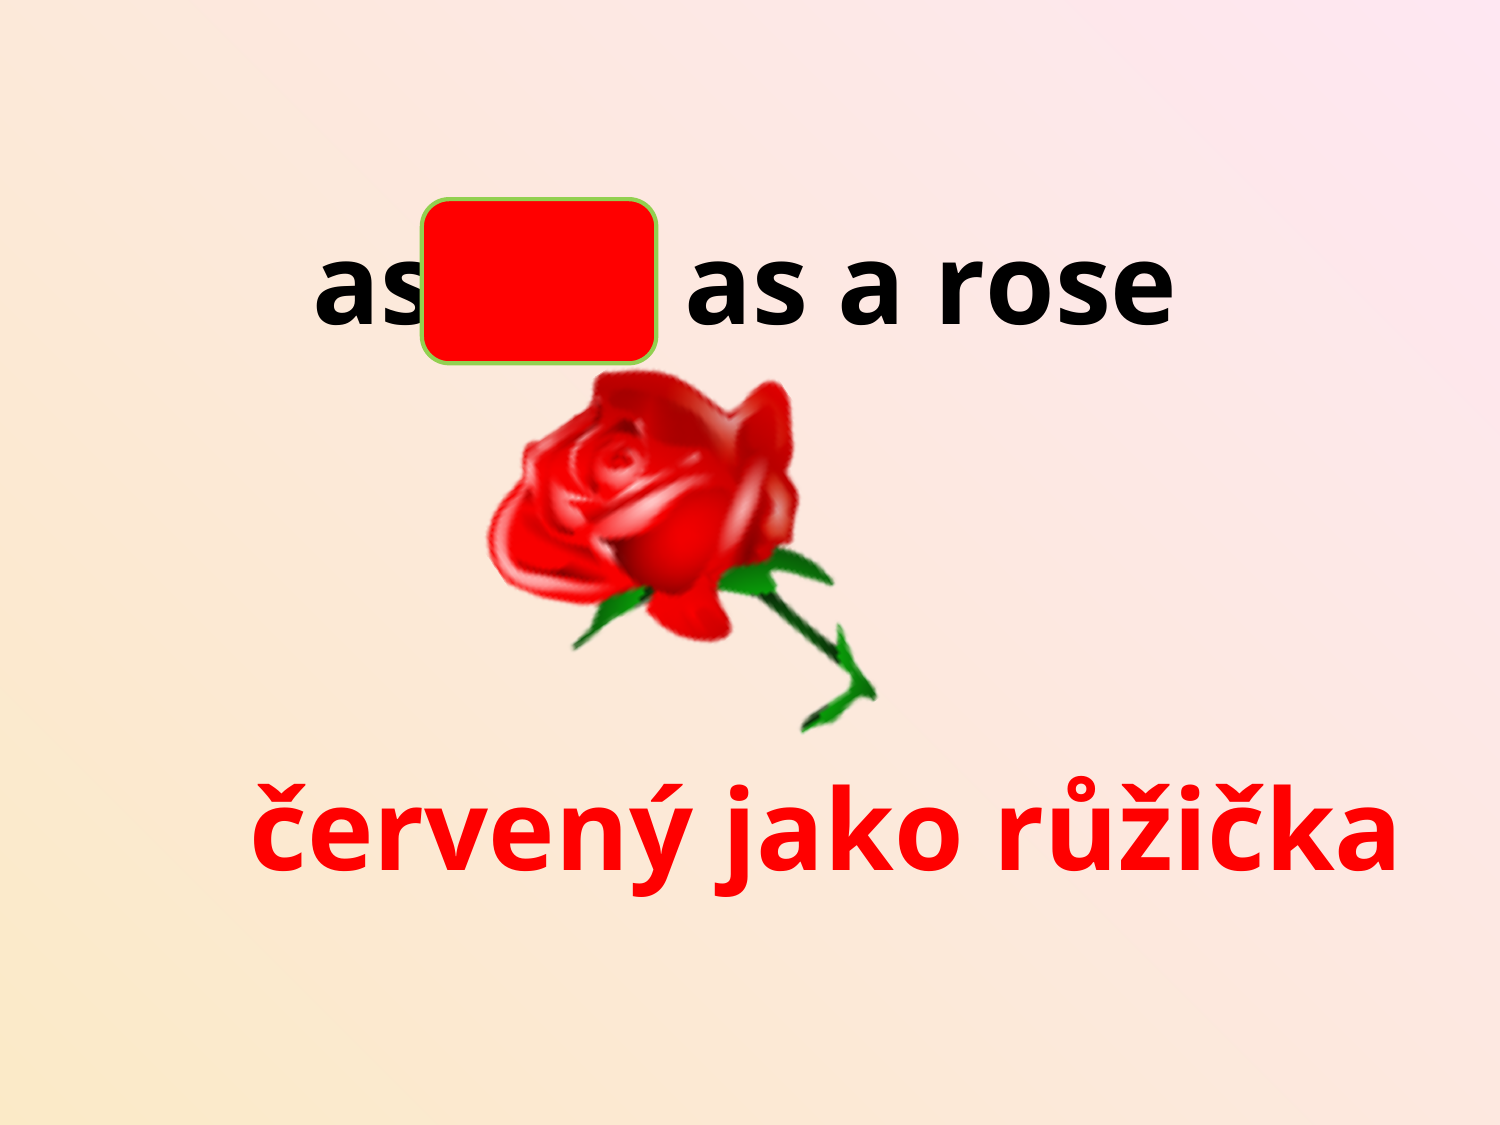

# as red as a rose
červený jako růžička